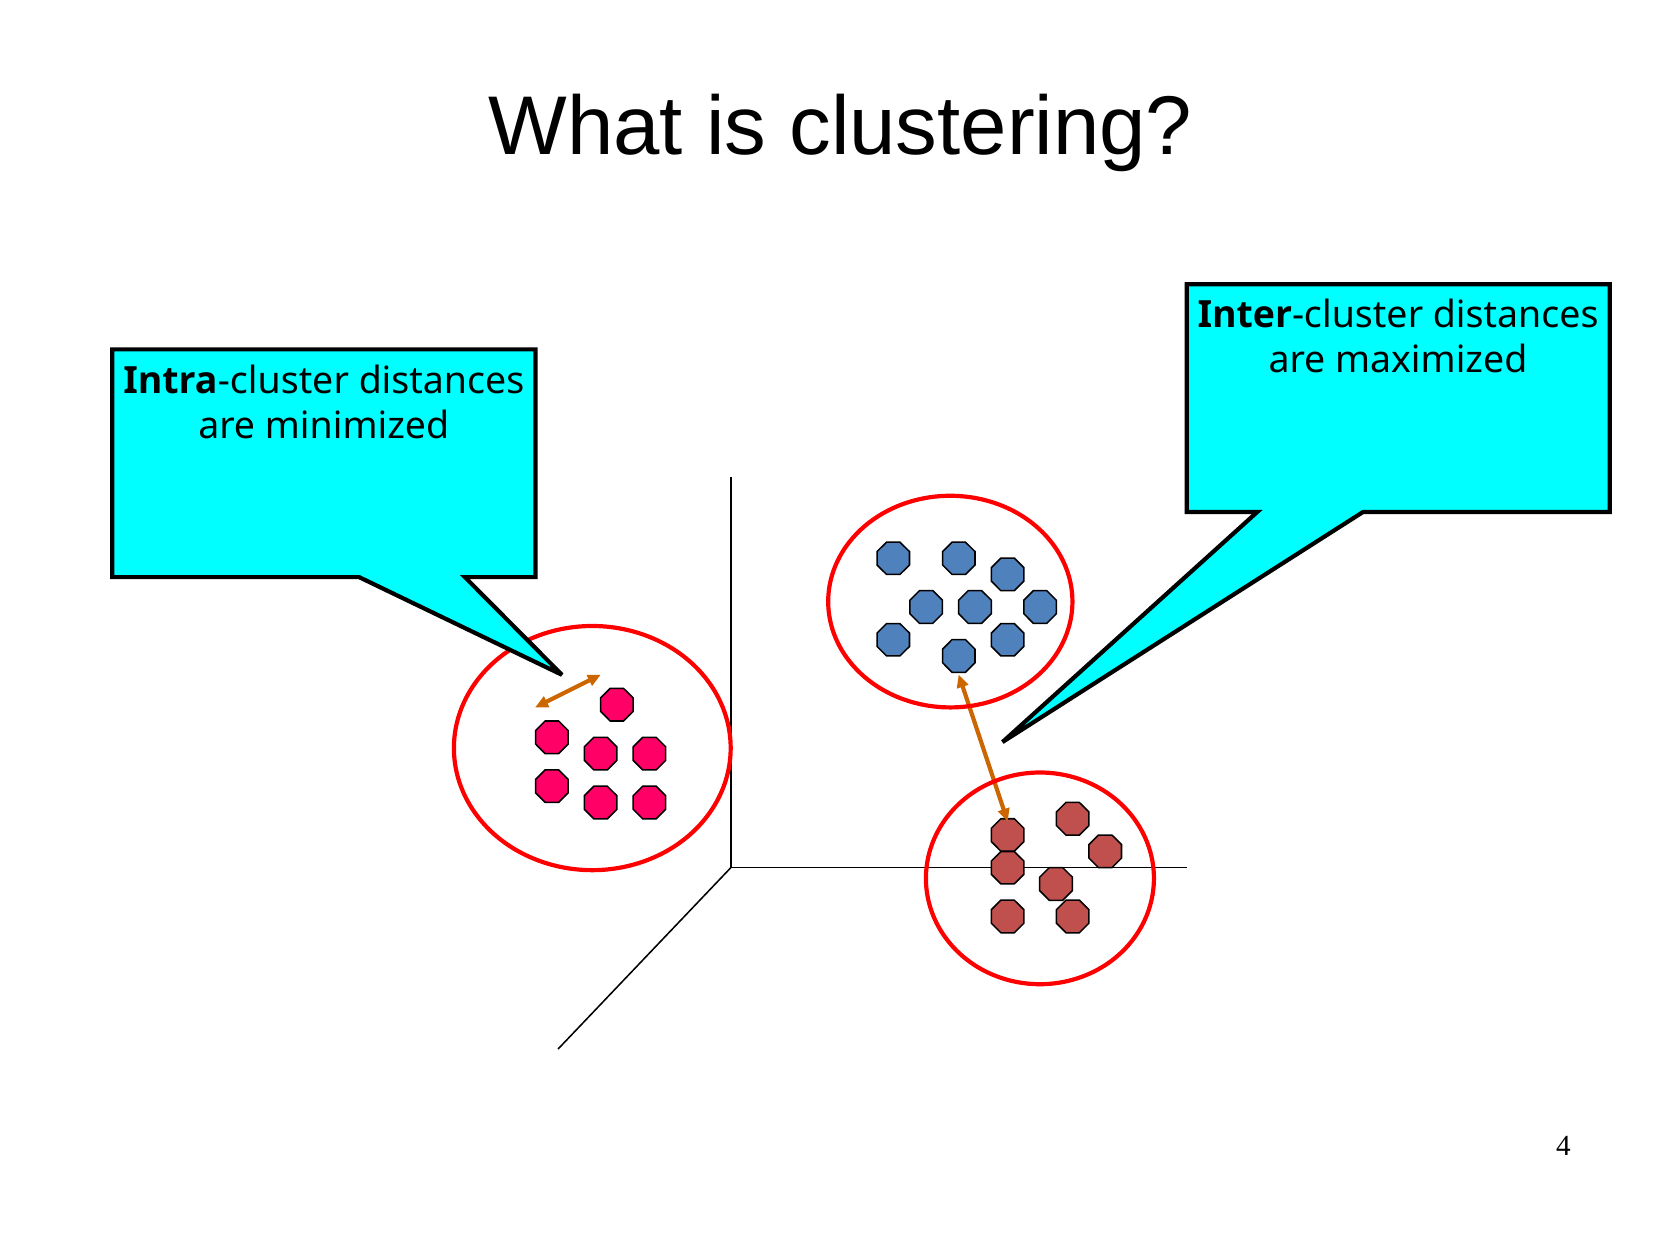

# What is clustering?
Inter-cluster distances are maximized
Intra-cluster distances are minimized
4